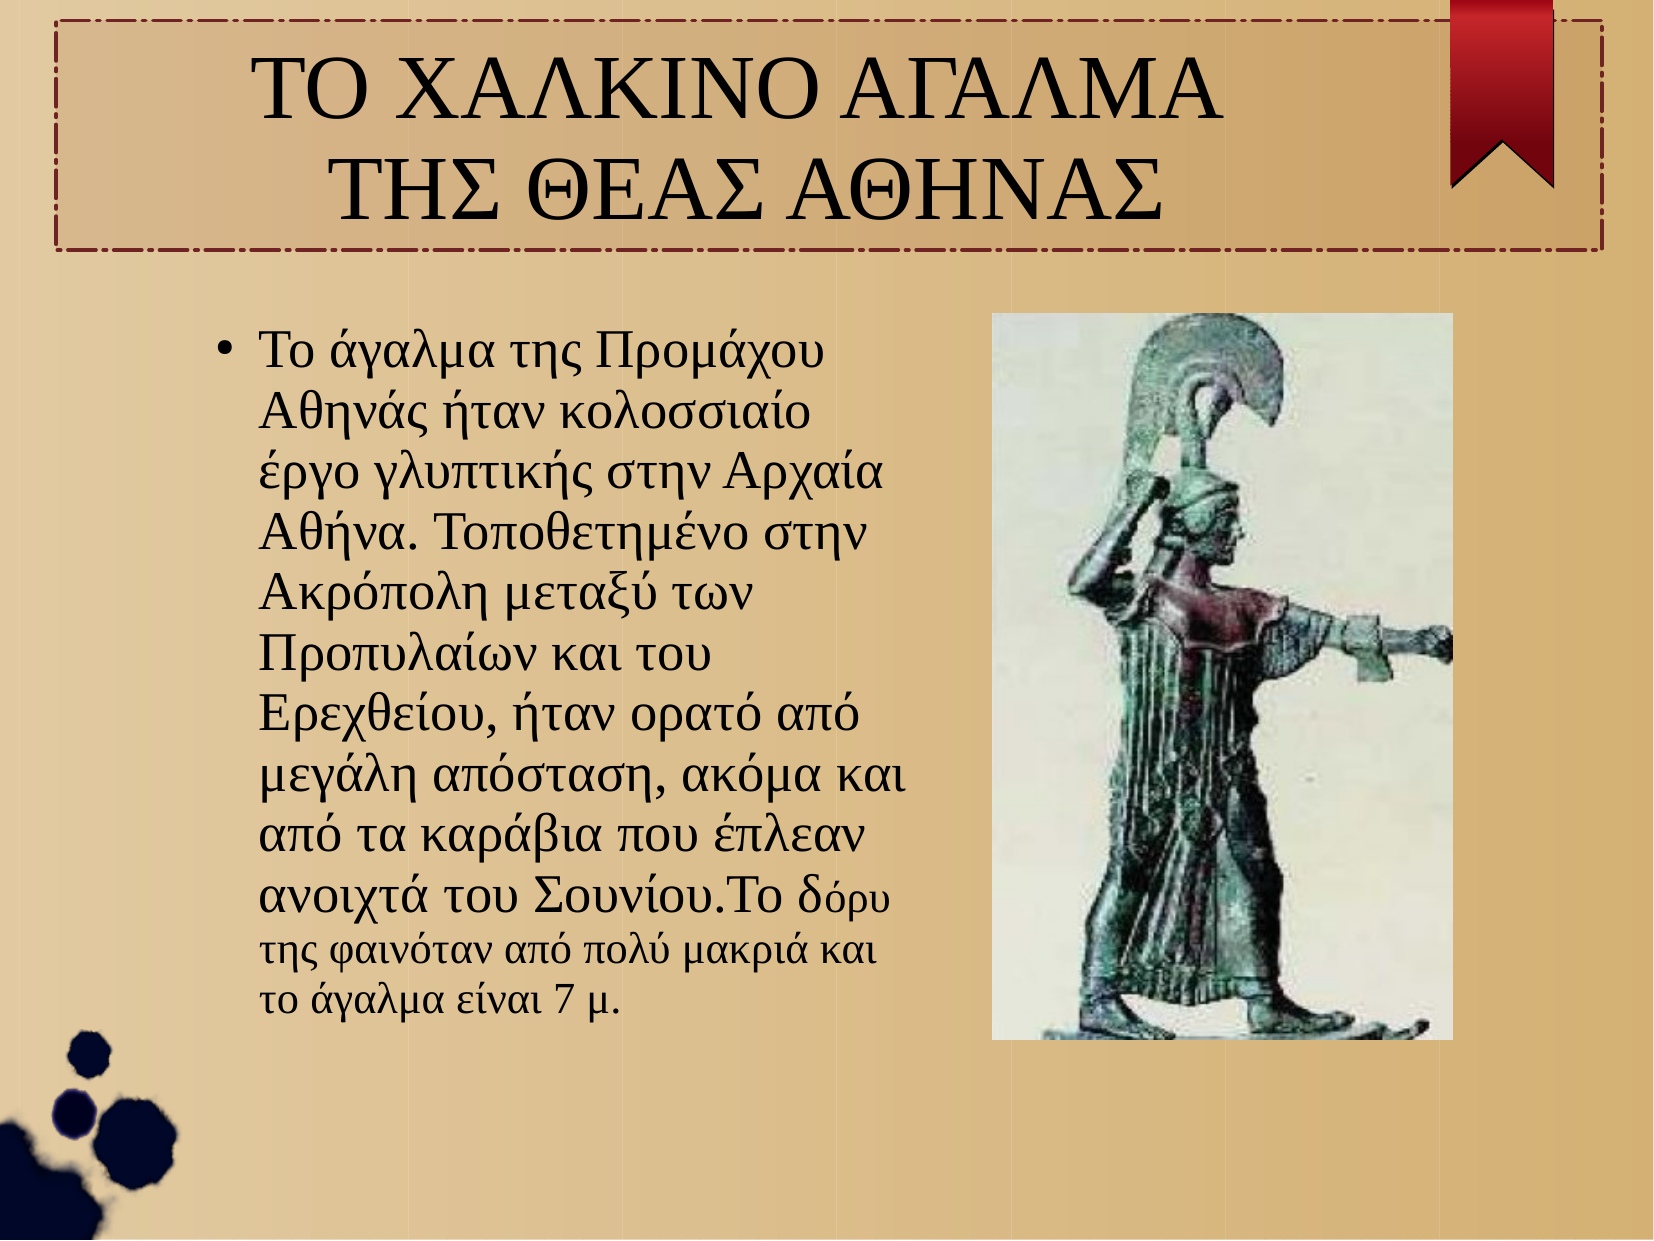

# ΤΟ ΧΑΛΚΙΝΟ ΑΓΑΛΜΑ ΤΗΣ ΘΕΑΣ ΑΘΗΝΑΣ
Το άγαλμα της Προμάχου Αθηνάς ήταν κολοσσιαίο έργο γλυπτικής στην Αρχαία Αθήνα. Τοποθετημένο στην Ακρόπολη μεταξύ των Προπυλαίων και του Ερεχθείου, ήταν ορατό από μεγάλη απόσταση, ακόμα και από τα καράβια που έπλεαν ανοιχτά του Σουνίου.Το δόρυ της φαινόταν από πολύ μακριά και το άγαλμα είναι 7 μ.